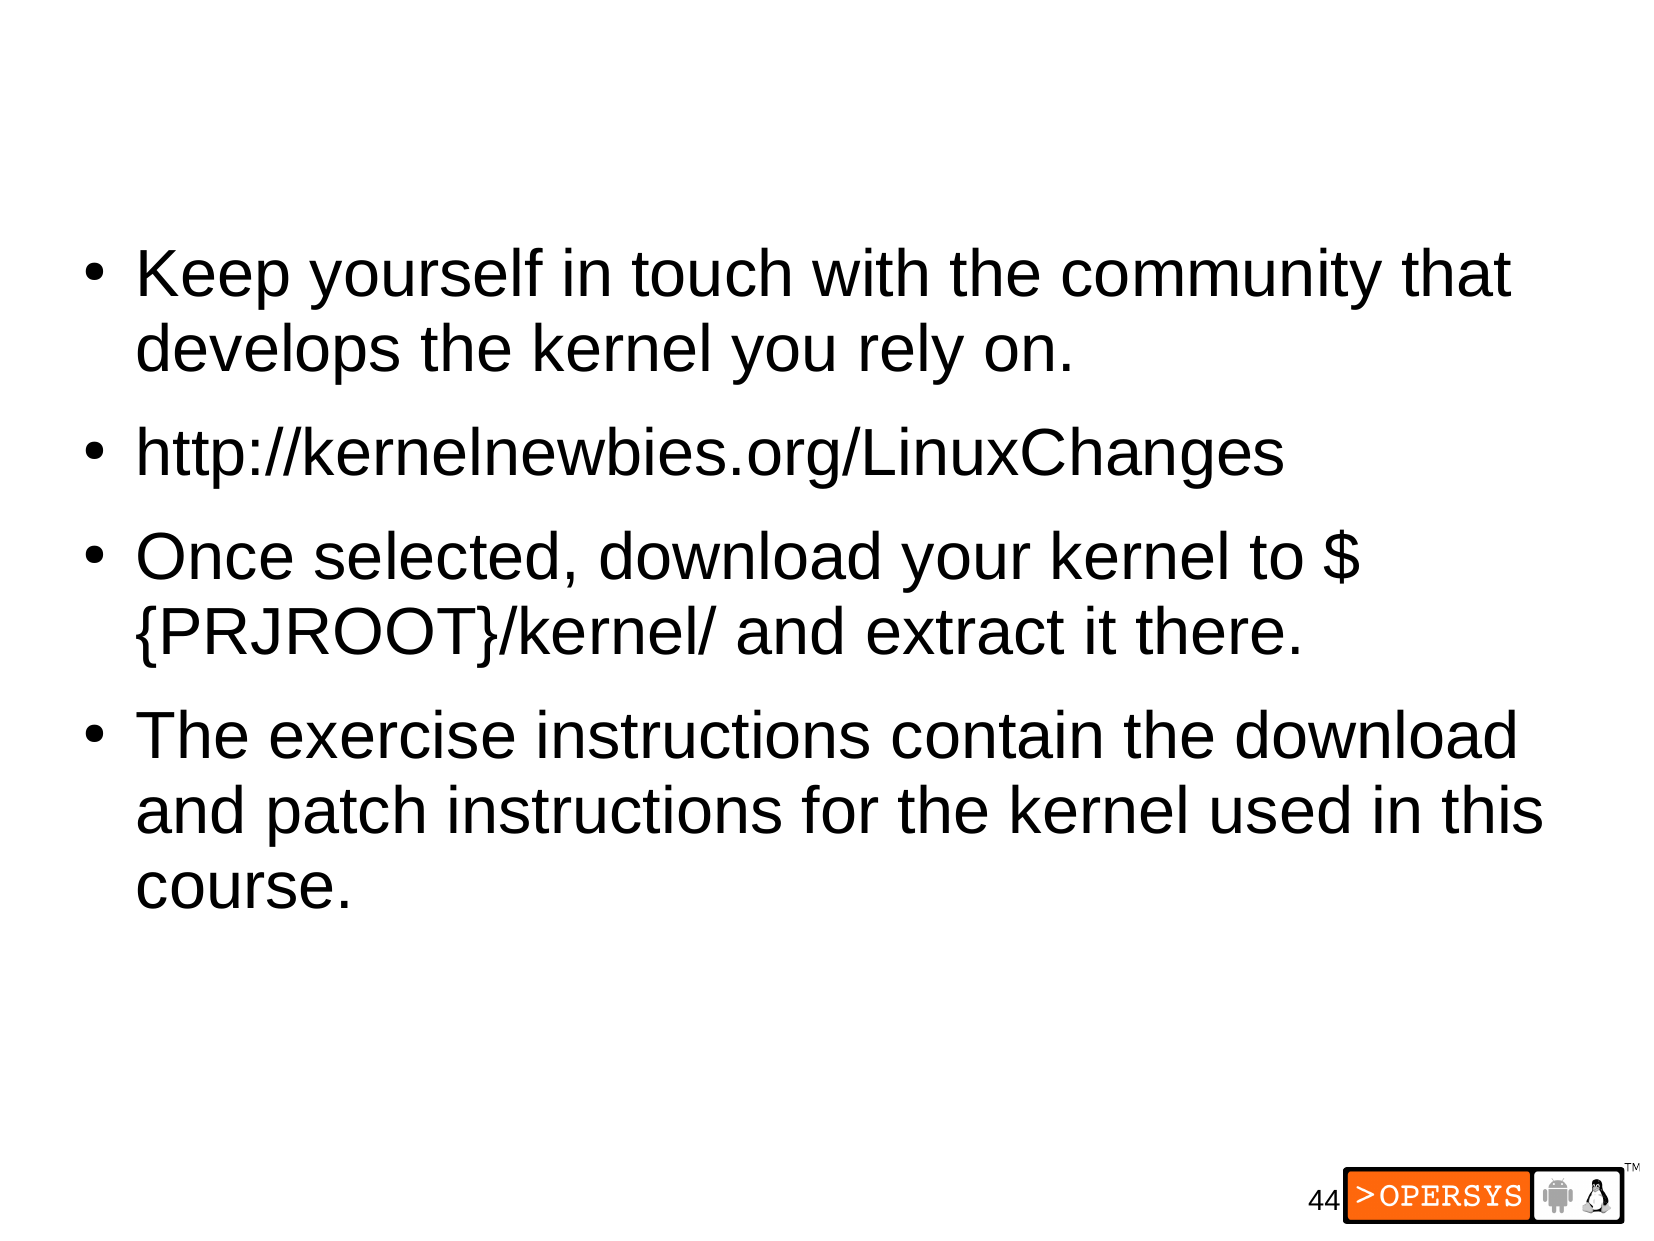

# Keep yourself in touch with the community that develops the kernel you rely on.
http://kernelnewbies.org/LinuxChanges
Once selected, download your kernel to ${PRJROOT}/kernel/ and extract it there.
The exercise instructions contain the download and patch instructions for the kernel used in this course.